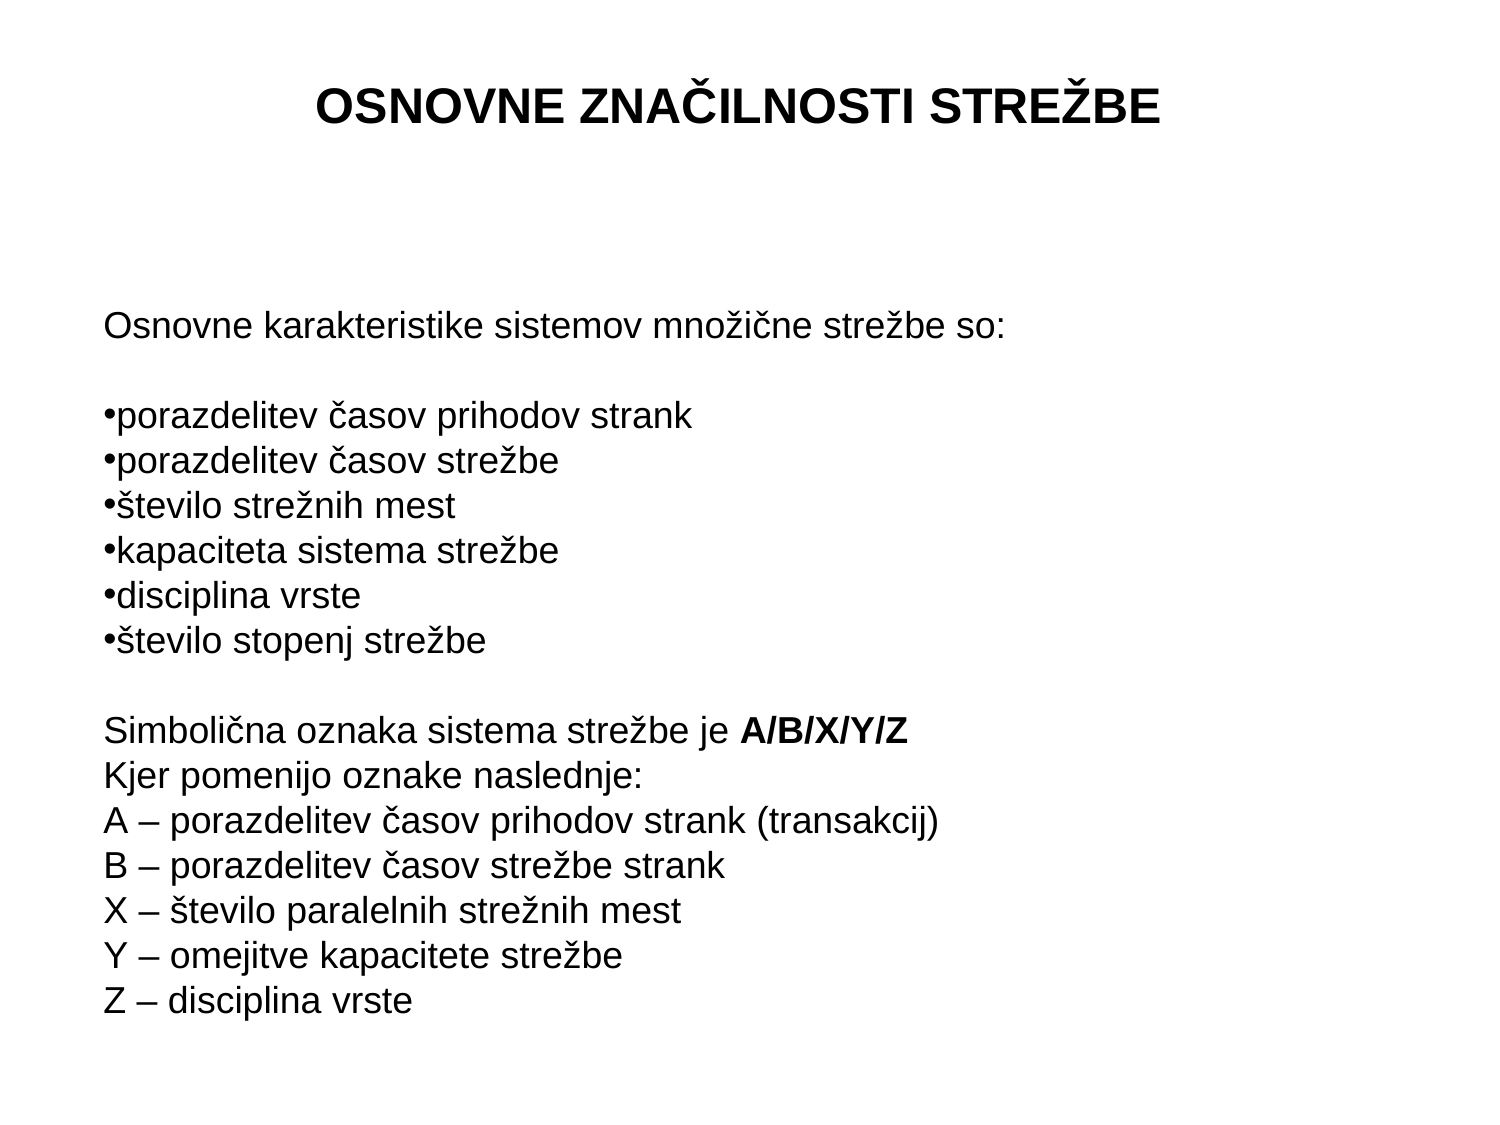

OSNOVNE ZNAČILNOSTI STREŽBE
Osnovne karakteristike sistemov množične strežbe so:
porazdelitev časov prihodov strank
porazdelitev časov strežbe
število strežnih mest
kapaciteta sistema strežbe
disciplina vrste
število stopenj strežbe
Simbolična oznaka sistema strežbe je A/B/X/Y/Z
Kjer pomenijo oznake naslednje:
A – porazdelitev časov prihodov strank (transakcij)
B – porazdelitev časov strežbe strank
X – število paralelnih strežnih mest
Y – omejitve kapacitete strežbe
Z – disciplina vrste